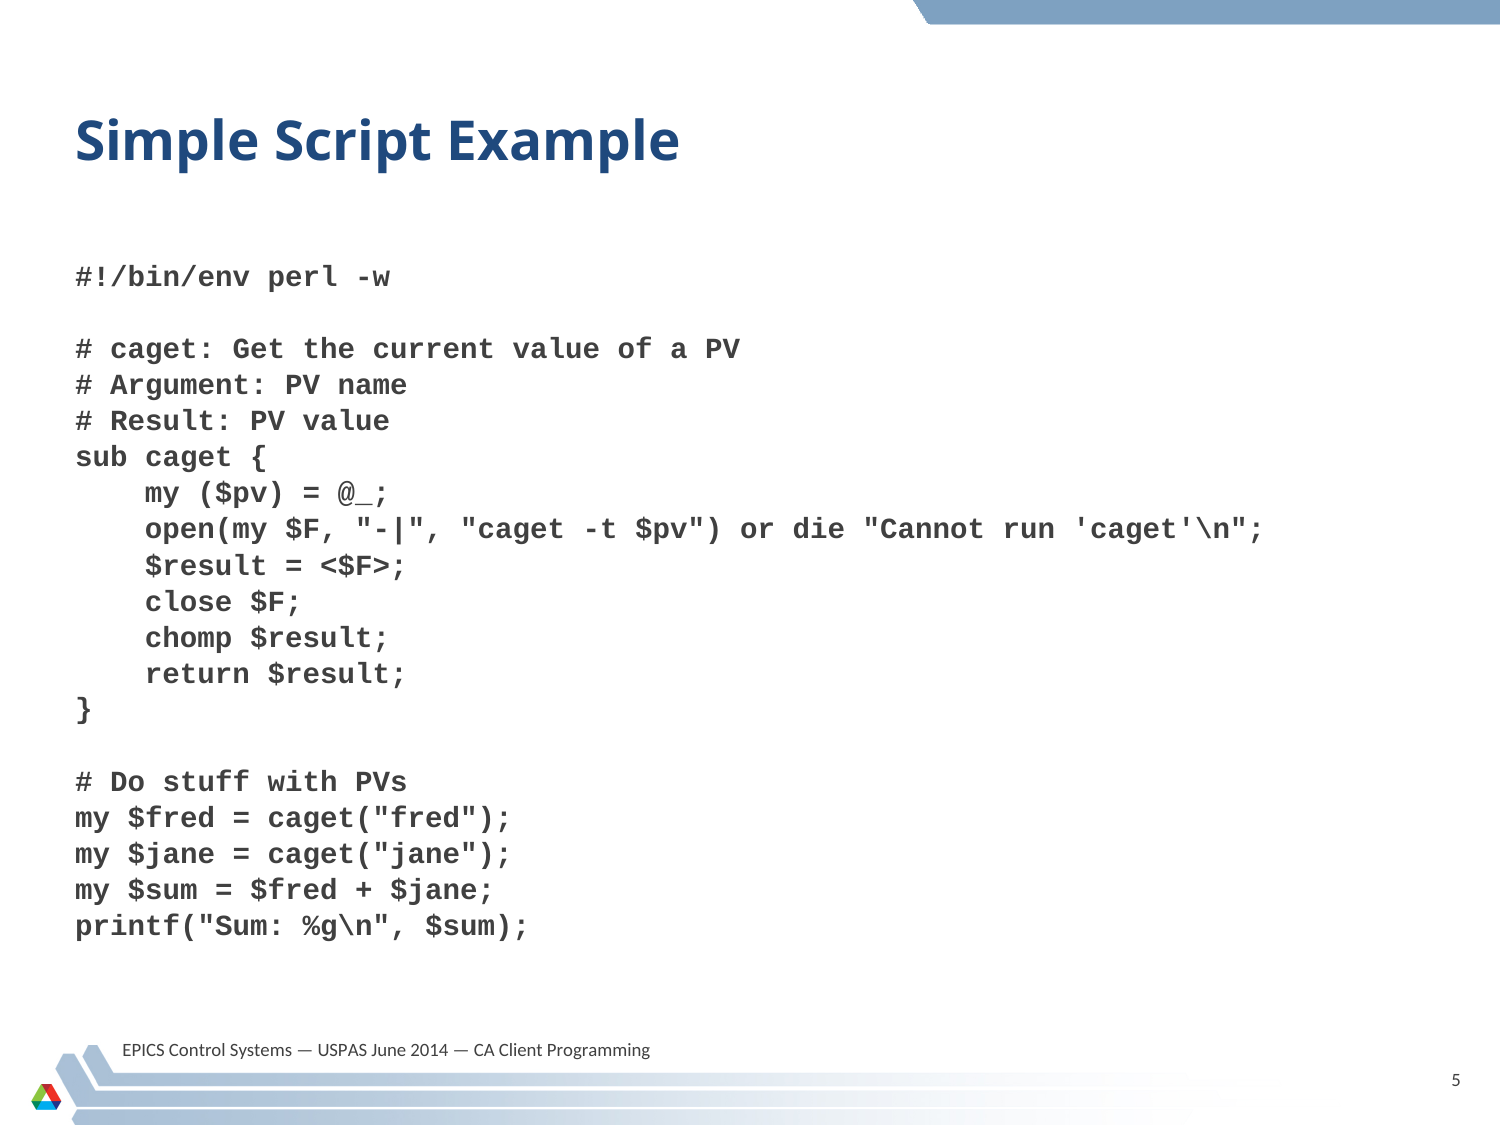

# Simple Script Example
#!/bin/env perl -w
# caget: Get the current value of a PV
# Argument: PV name
# Result: PV value
sub caget {
 my ($pv) = @_;
 open(my $F, "-|", "caget -t $pv") or die "Cannot run 'caget'\n";
 $result = <$F>;
 close $F;
 chomp $result;
 return $result;
}
# Do stuff with PVs
my $fred = caget("fred");
my $jane = caget("jane");
my $sum = $fred + $jane;
printf("Sum: %g\n", $sum);
EPICS Control Systems — USPAS June 2014 — CA Client Programming
5